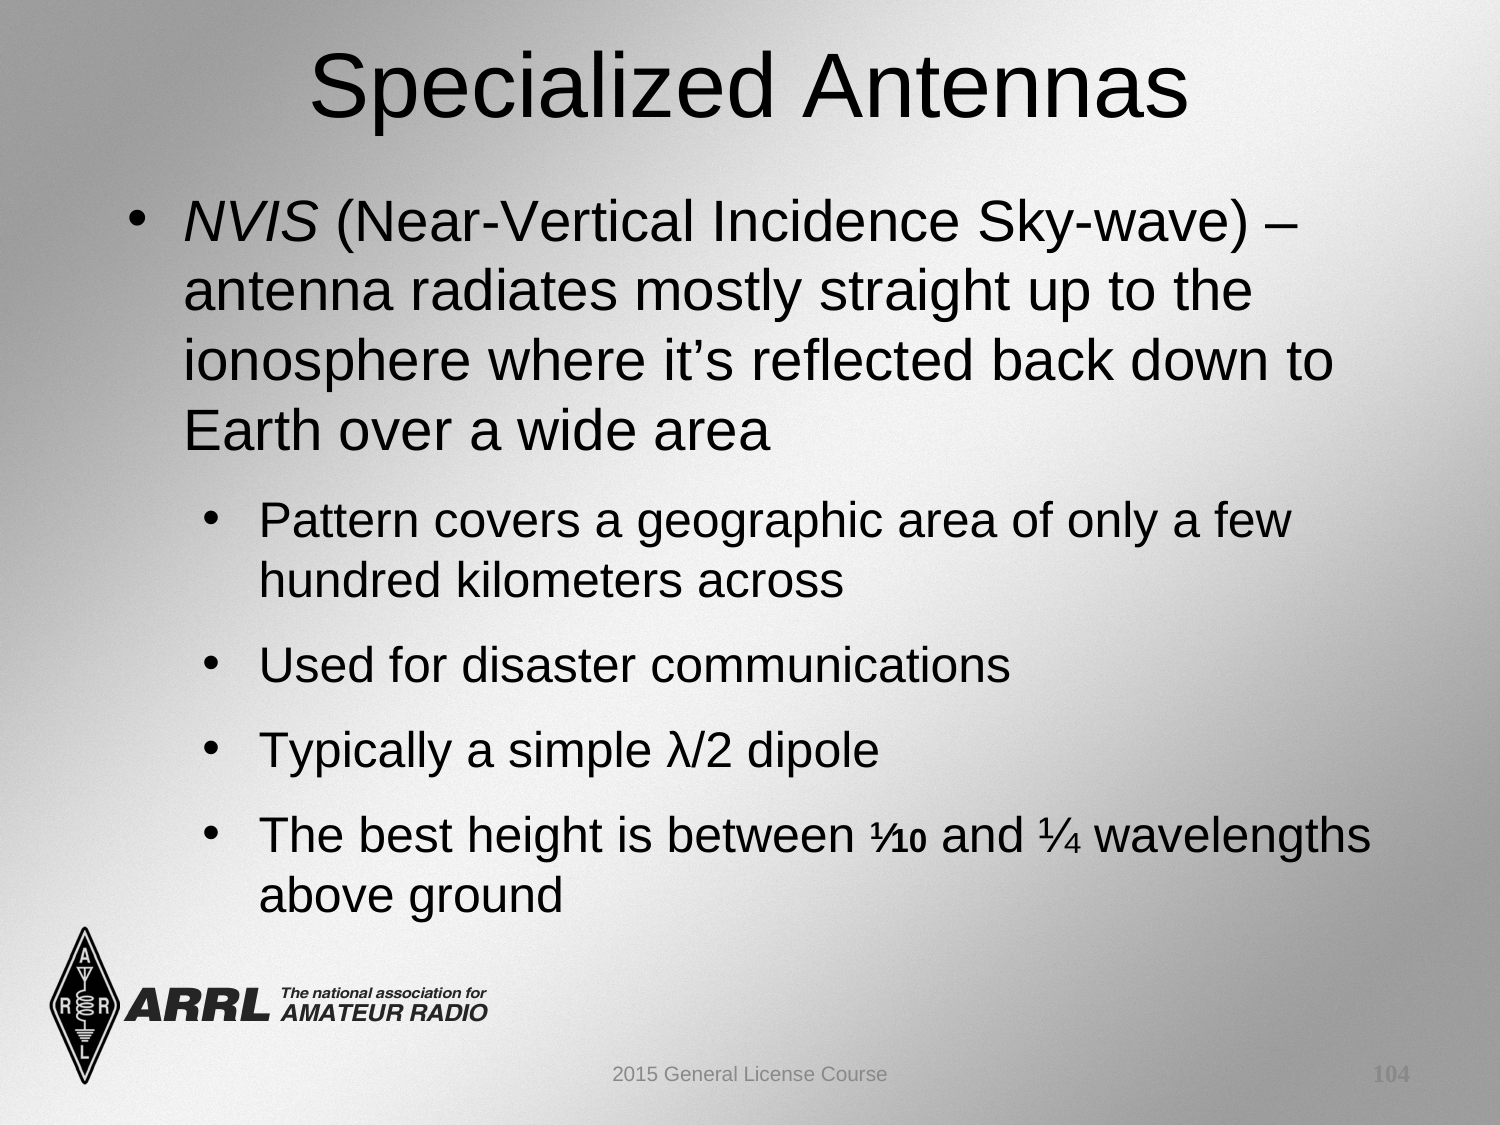

Specialized Antennas
NVIS (Near-Vertical Incidence Sky-wave) – antenna radiates mostly straight up to the ionosphere where it’s reflected back down to Earth over a wide area
Pattern covers a geographic area of only a few hundred kilometers across
Used for disaster communications
Typically a simple λ/2 dipole
The best height is between 1⁄10 and ¼ wavelengths above ground
2015 General License Course